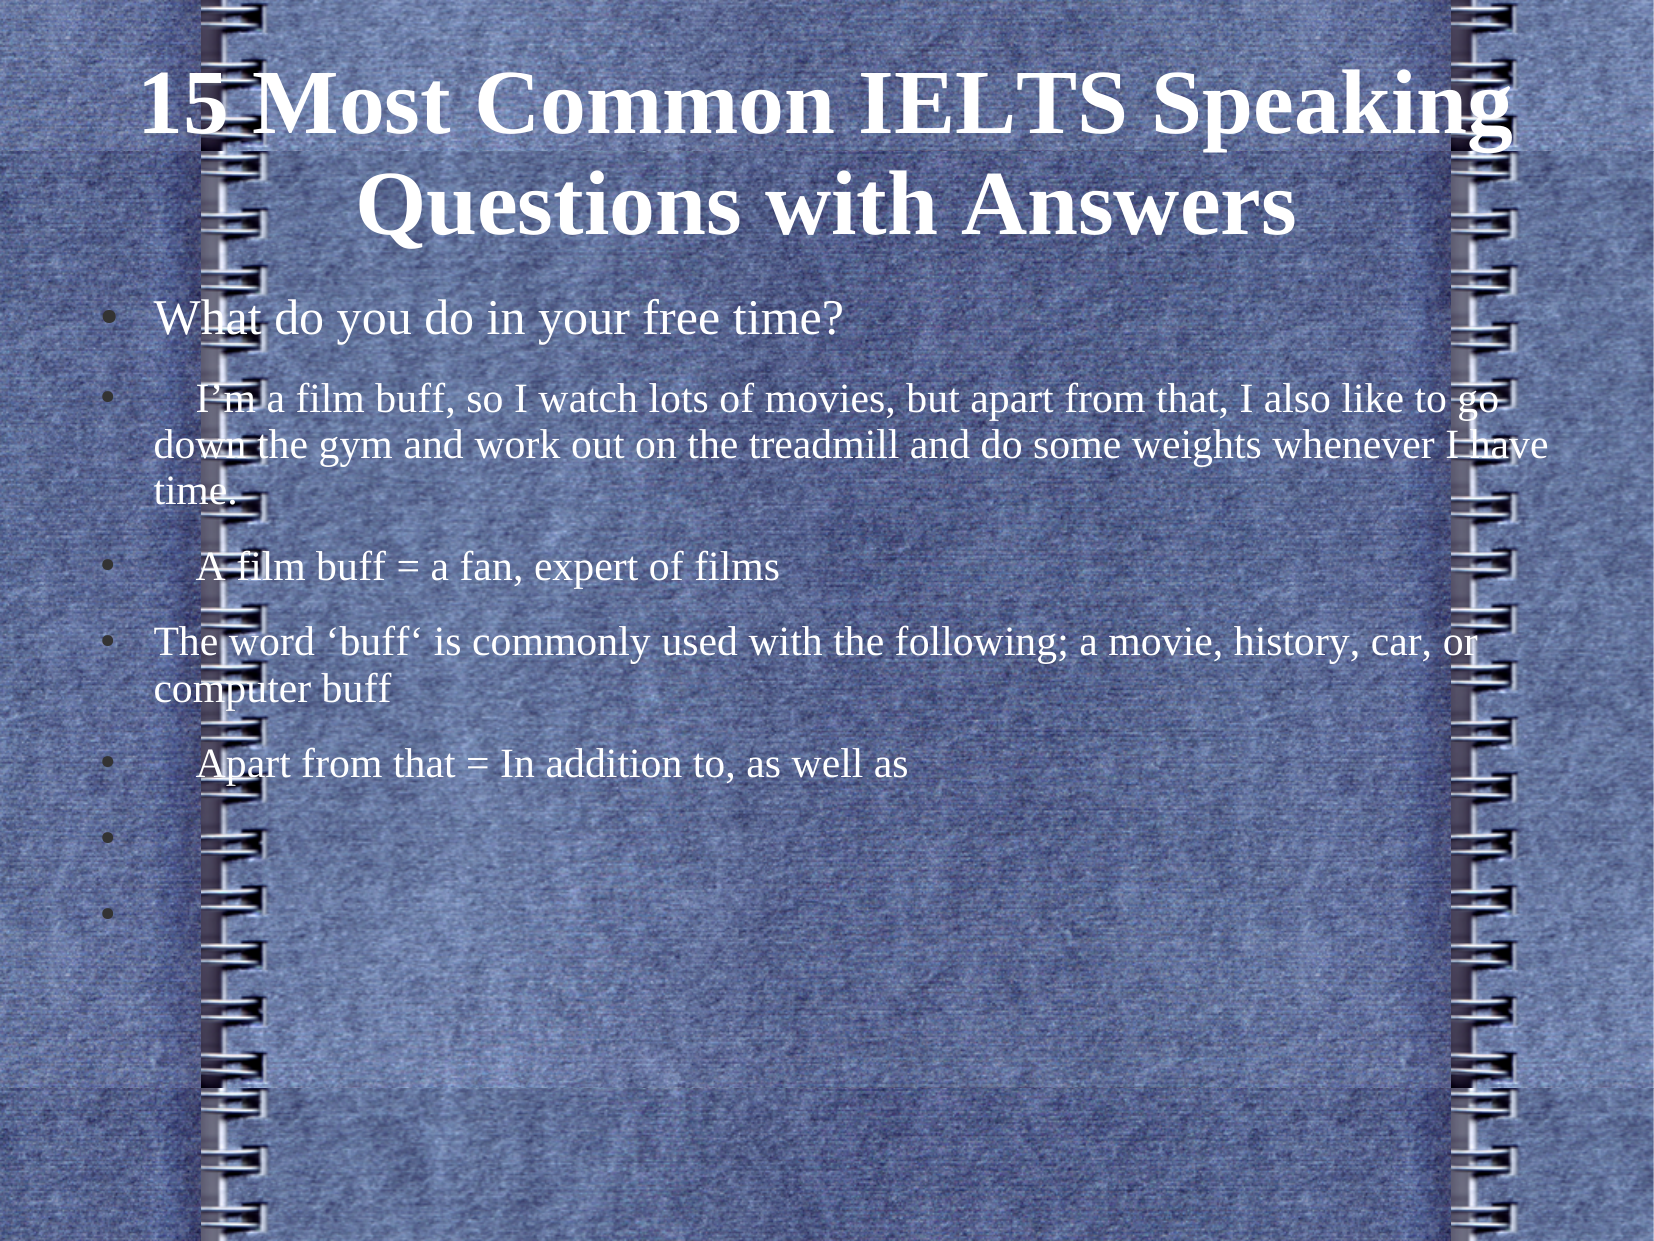

# 15 Most Common IELTS Speaking Questions with Answers
What do you do in your free time?
 I’m a film buff, so I watch lots of movies, but apart from that, I also like to go down the gym and work out on the treadmill and do some weights whenever I have time.
 A film buff = a fan, expert of films
The word ‘buff‘ is commonly used with the following; a movie, history, car, or computer buff
 Apart from that = In addition to, as well as